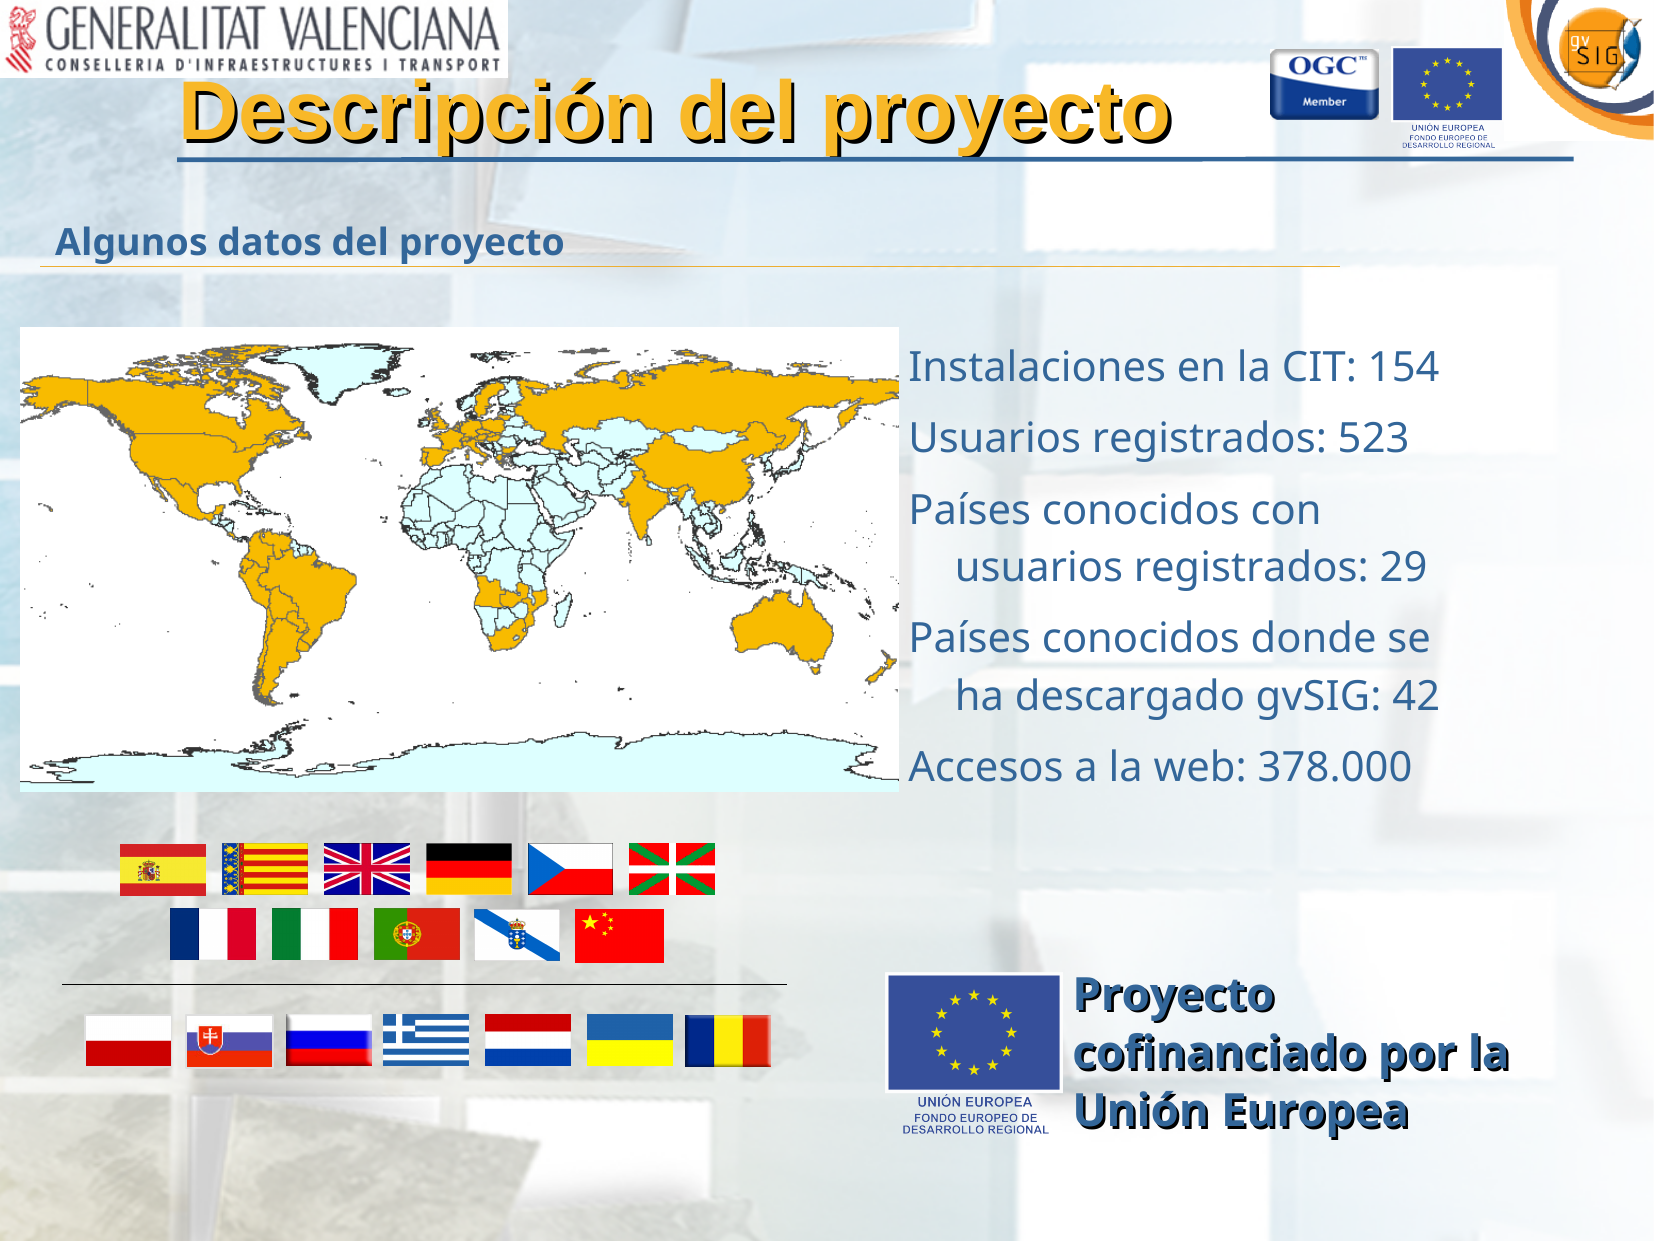

# Descripción del proyecto
Algunos datos del proyecto
Instalaciones en la CIT: 154
Usuarios registrados: 523
Países conocidos con usuarios registrados: 29
Países conocidos donde se ha descargado gvSIG: 42
Accesos a la web: 378.000
Proyecto cofinanciado por la Unión Europea